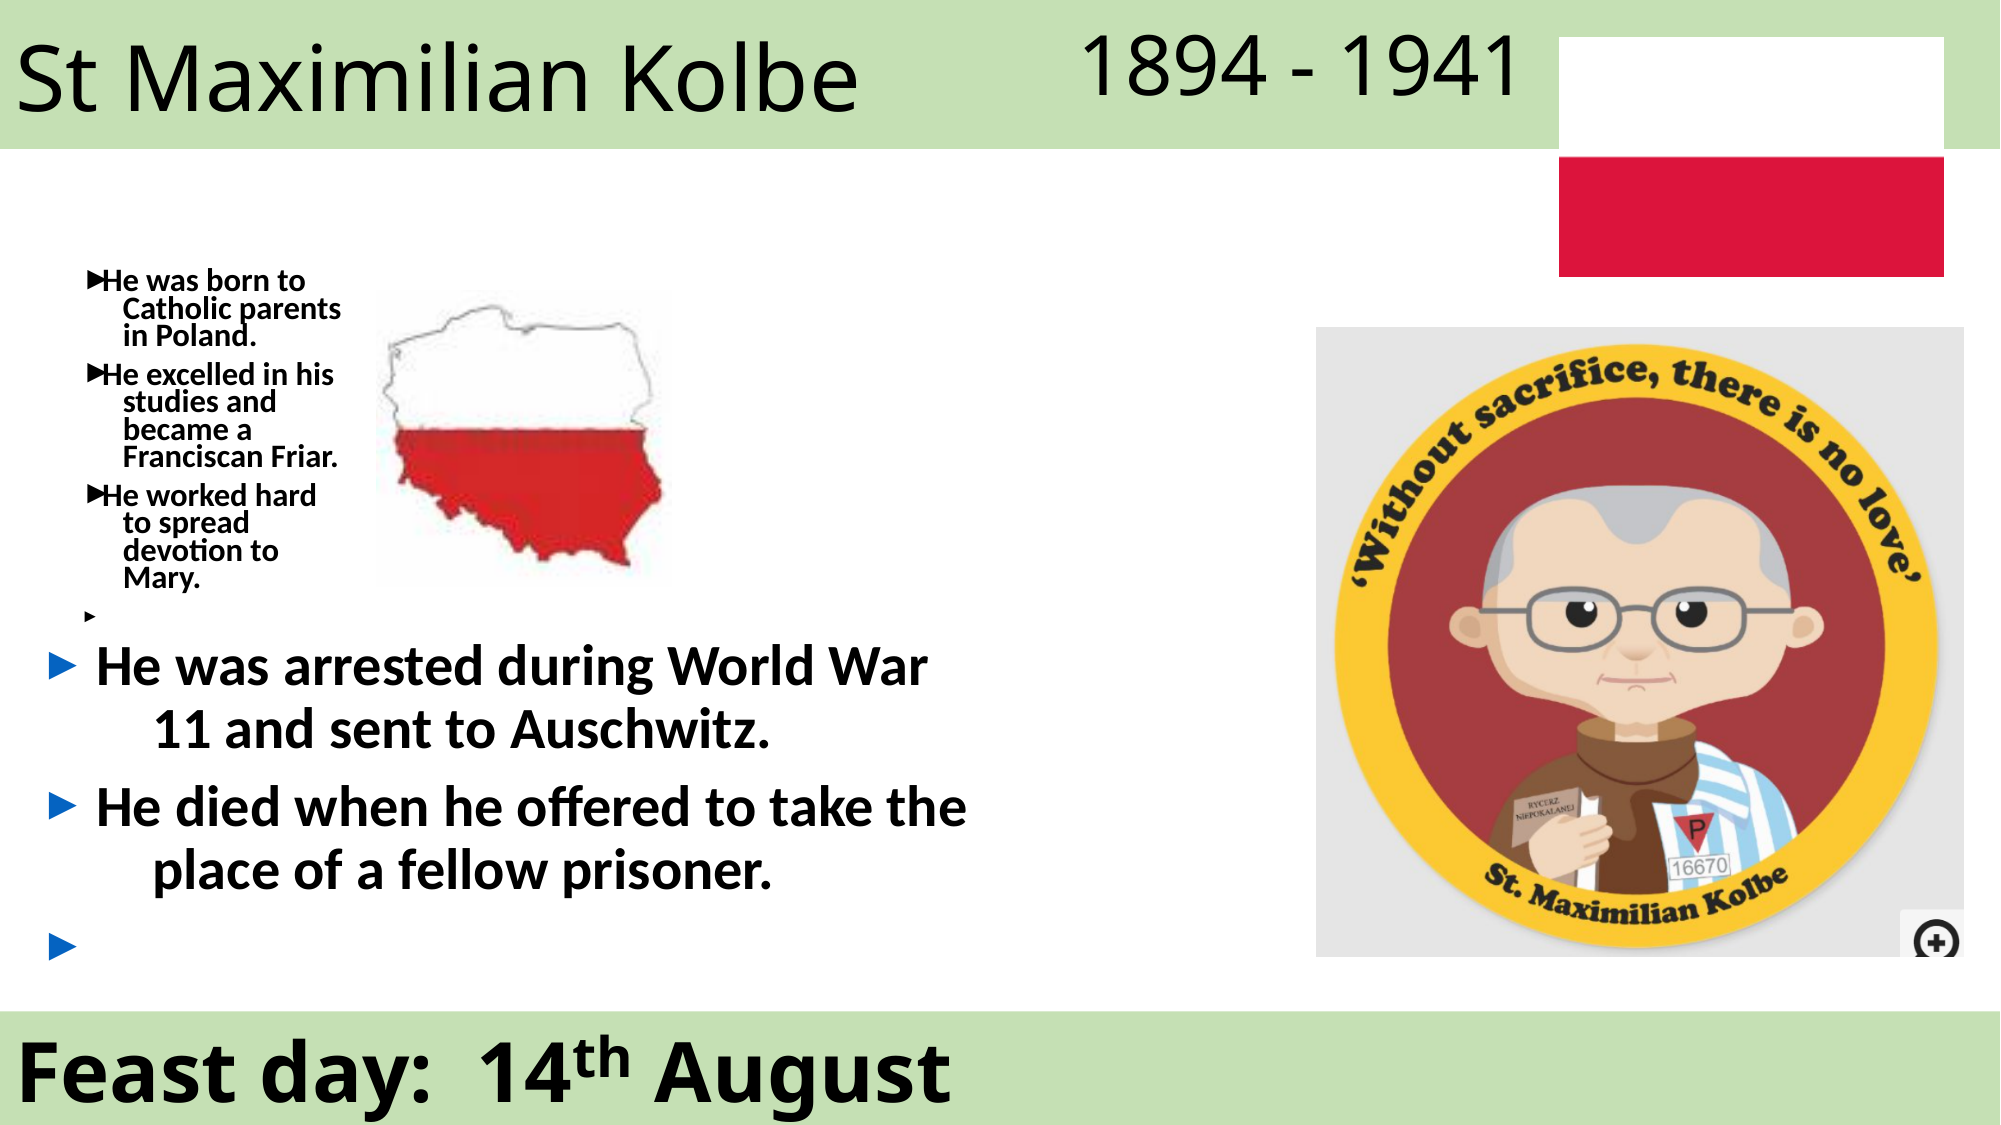

St Maximilian Kolbe
1894 - 1941
# He was born to Catholic parents in Poland.
He excelled in his studies and became a Franciscan Friar.
He worked hard to spread devotion to Mary.
He was arrested during World War 11 and sent to Auschwitz.
He died when he offered to take the place of a fellow prisoner.
Feast day: 14th August